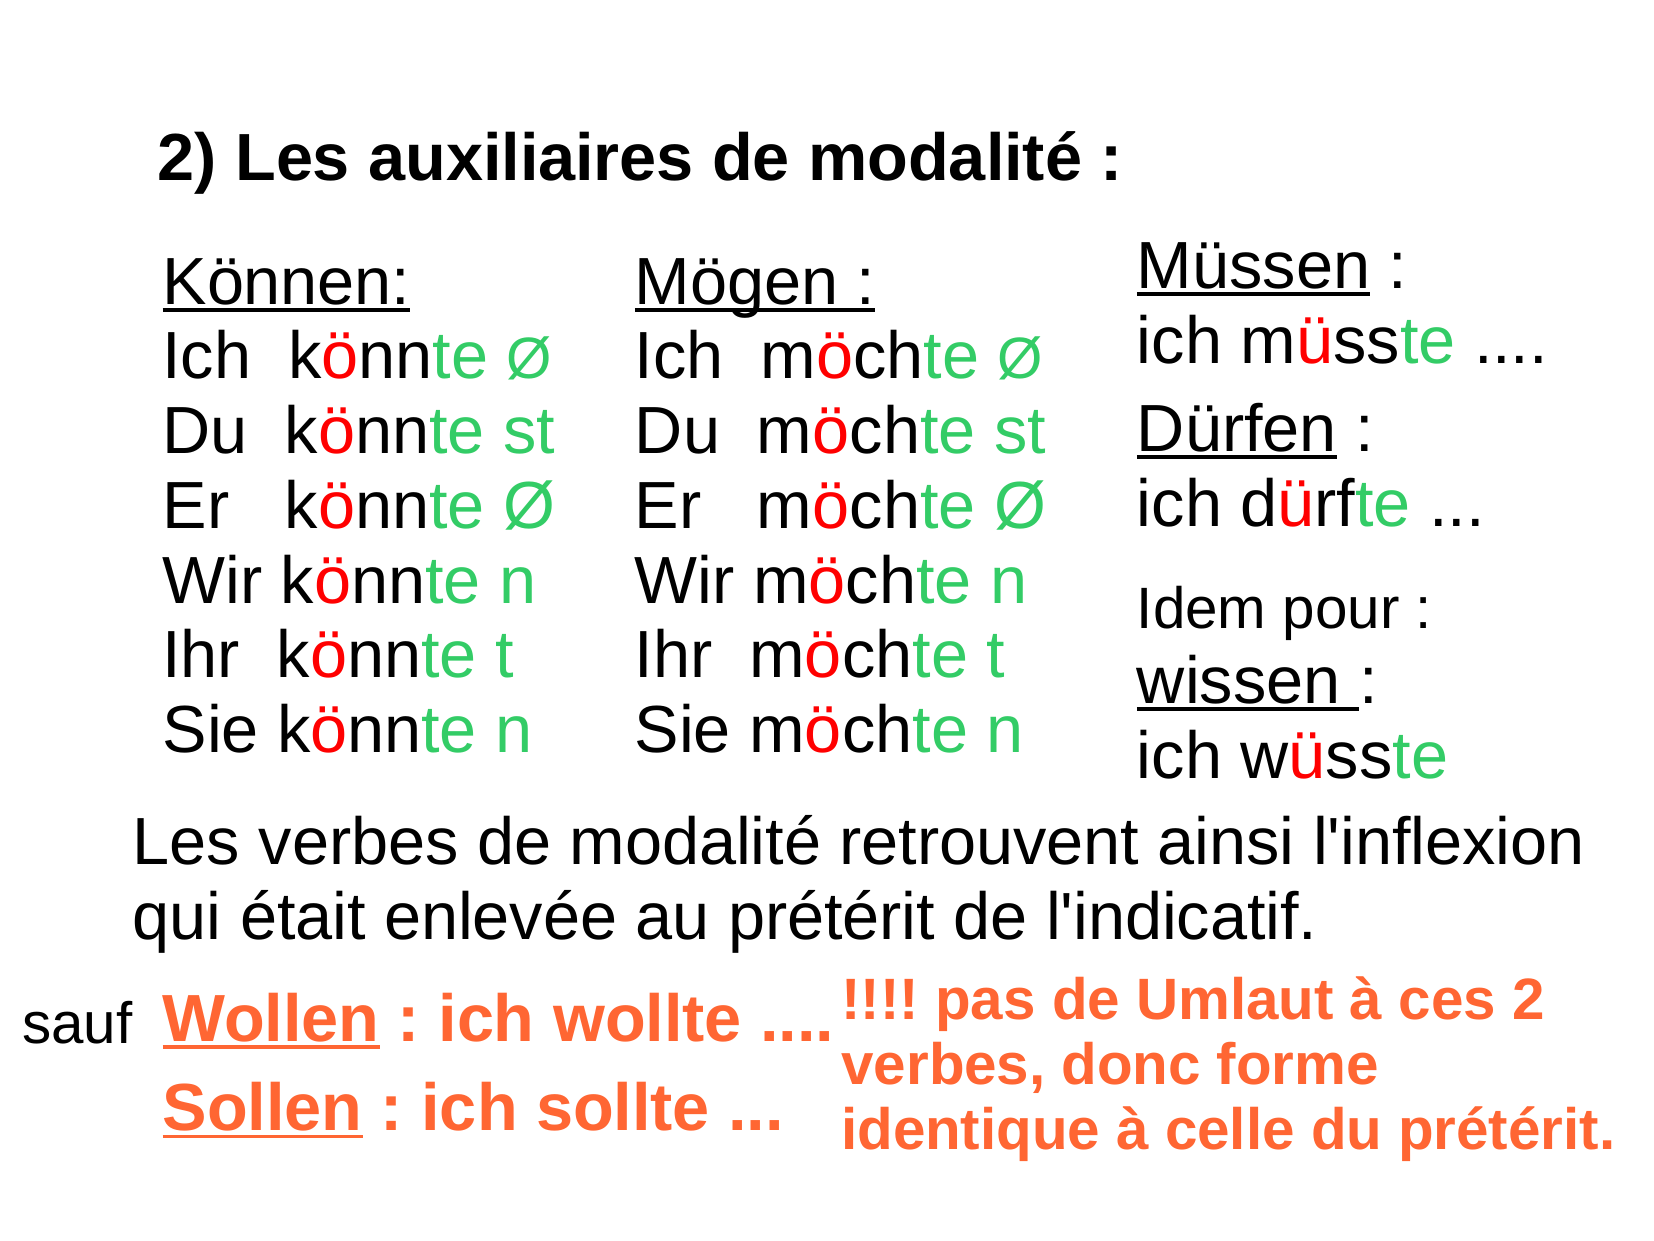

# 2) Les auxiliaires de modalité :
Müssen :
ich müsste ....
Können:
Ich könnte Ø
Du könnte st
Er könnte Ø
Wir könnte n
Ihr könnte t
Sie könnte n
Mögen :
Ich möchte Ø
Du möchte st
Er möchte Ø
Wir möchte n
Ihr möchte t
Sie möchte n
Dürfen :
ich dürfte ...
Idem pour : wissen :
ich wüsste
Les verbes de modalité retrouvent ainsi l'inflexion qui était enlevée au prétérit de l'indicatif.
!!!! pas de Umlaut à ces 2 verbes, donc forme identique à celle du prétérit.
Wollen : ich wollte ....
sauf
Sollen : ich sollte ...